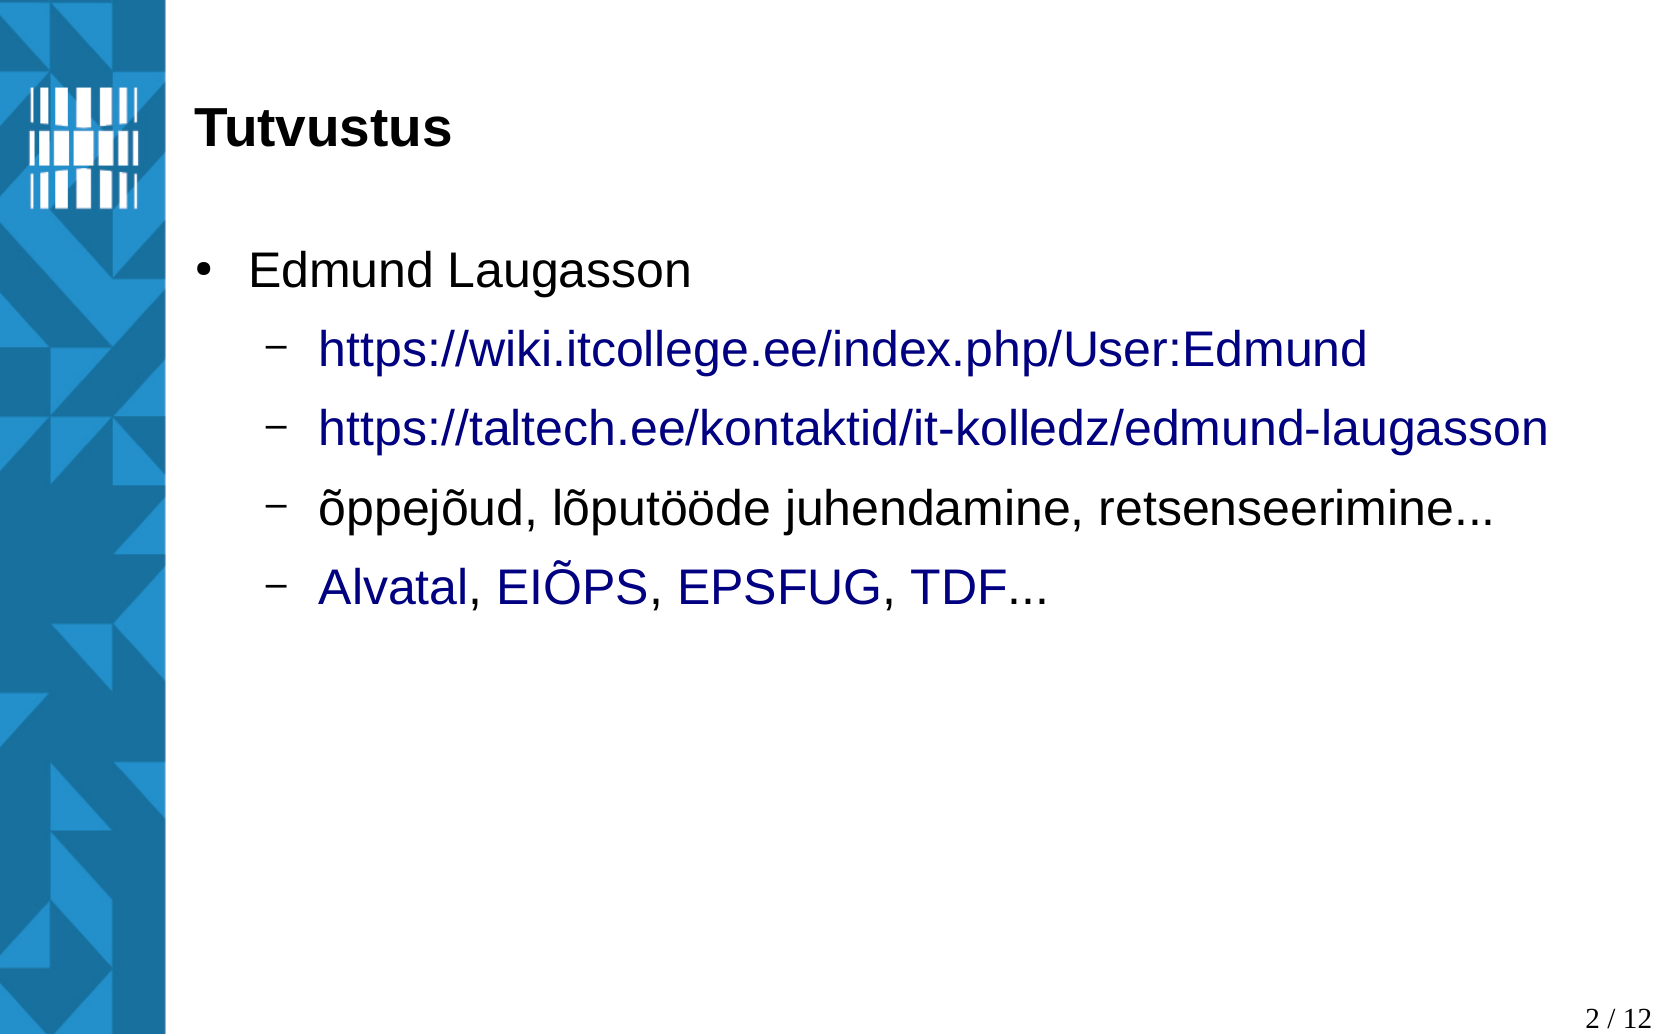

Tutvustus
# Edmund Laugasson
https://wiki.itcollege.ee/index.php/User:Edmund
https://taltech.ee/kontaktid/it-kolledz/edmund-laugasson
õppejõud, lõputööde juhendamine, retsenseerimine...
Alvatal, EIÕPS, EPSFUG, TDF...
2